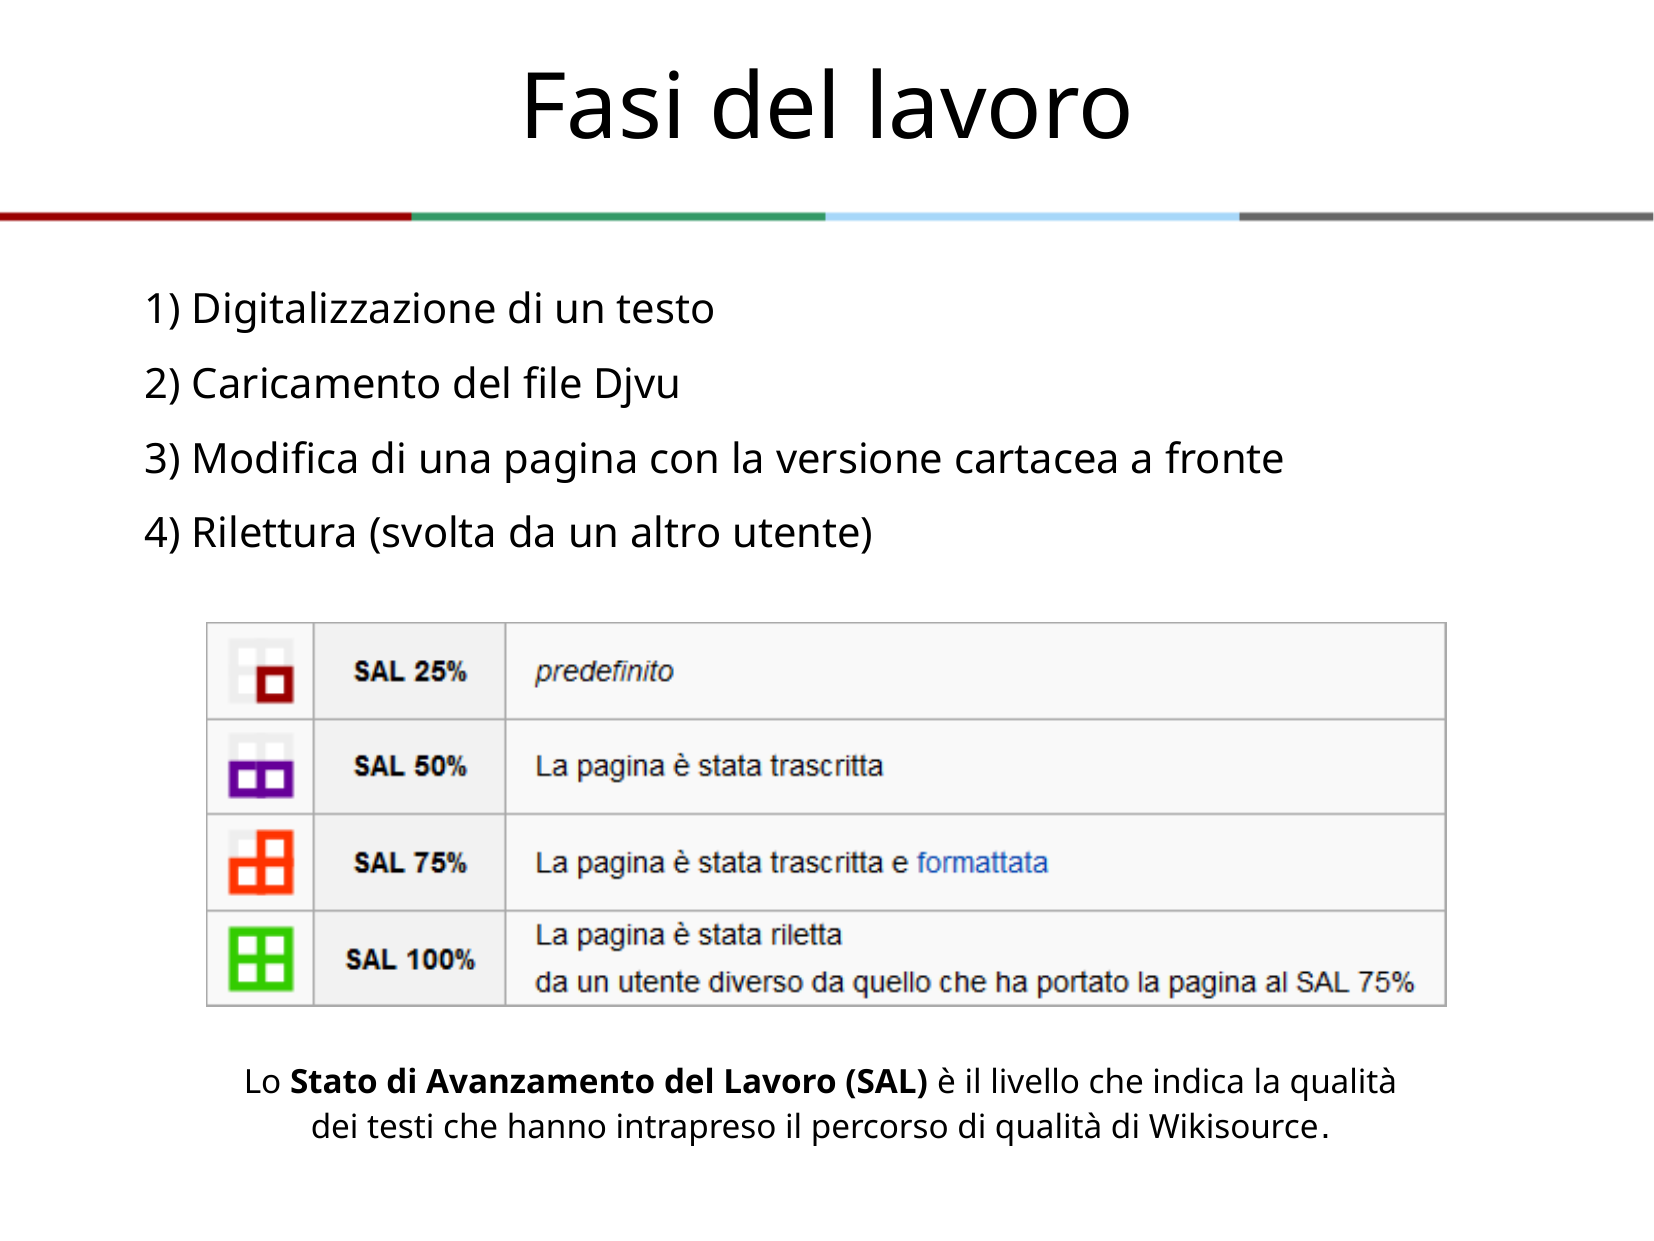

# Fasi del lavoro
 Digitalizzazione di un testo
 Caricamento del file Djvu
 Modifica di una pagina con la versione cartacea a fronte
 Rilettura (svolta da un altro utente)
Lo Stato di Avanzamento del Lavoro (SAL) è il livello che indica la qualità dei testi che hanno intrapreso il percorso di qualità di Wikisource.